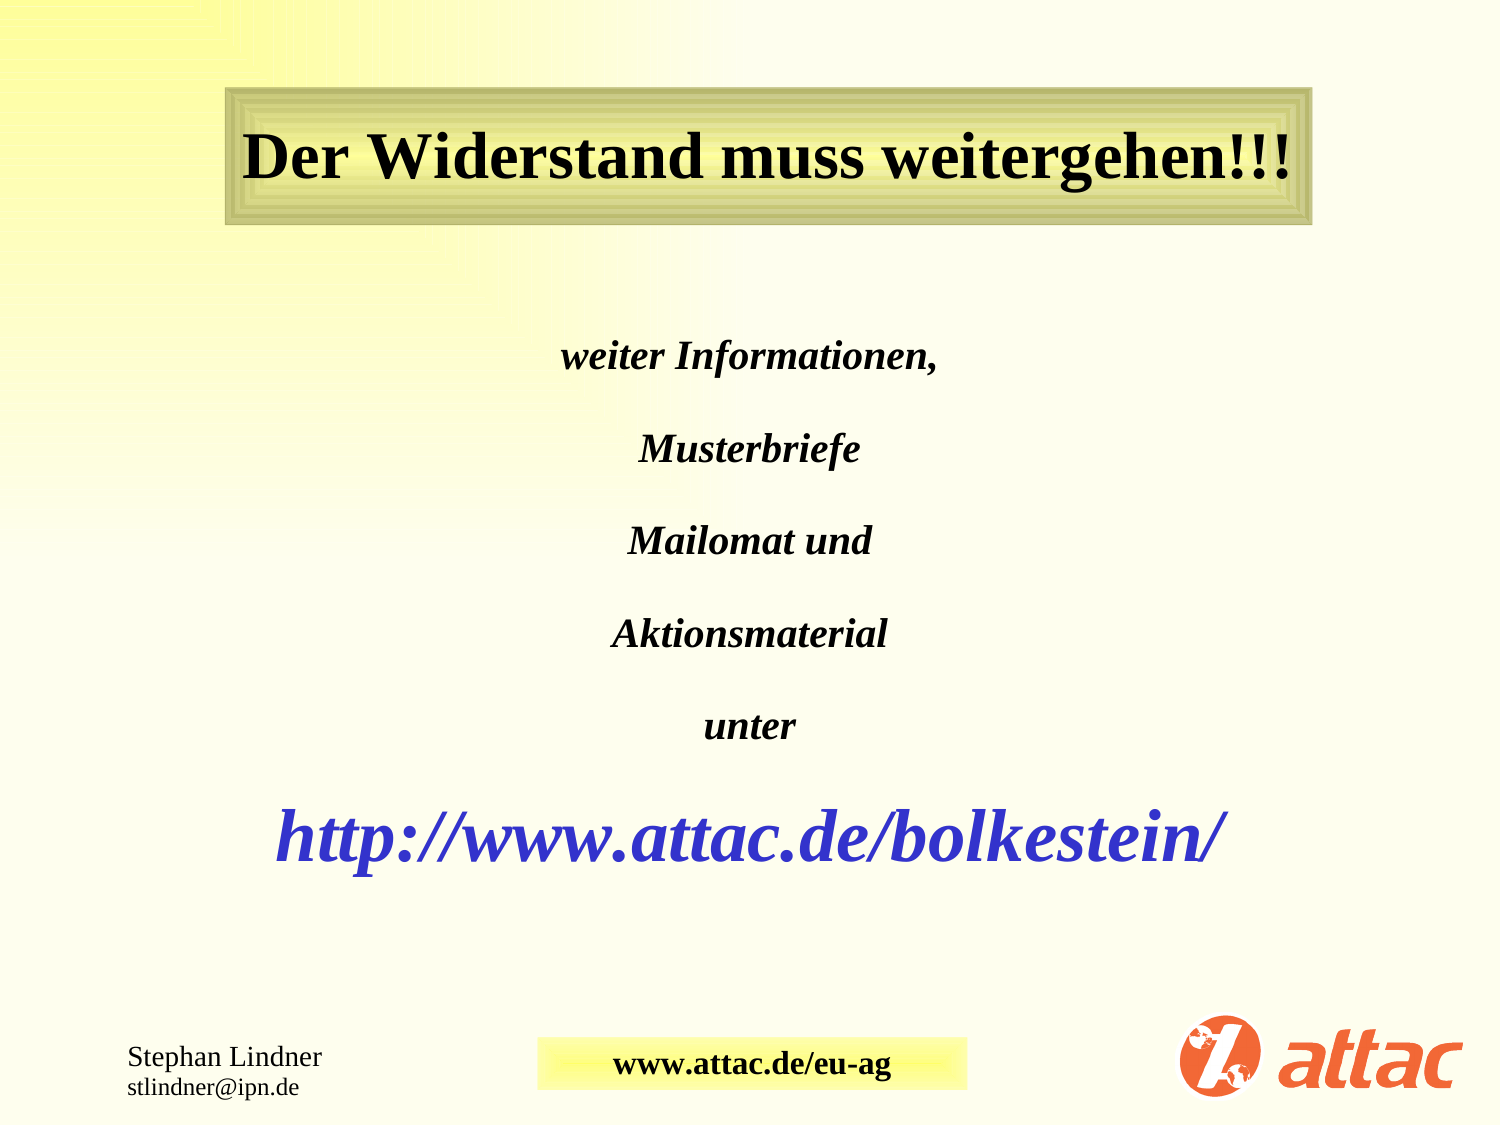

# Der Widerstand muss weitergehen!!!
weiter Informationen,
Musterbriefe
Mailomat und
Aktionsmaterial
unter
http://www.attac.de/bolkestein/
Stephan Lindner
stlindner@ipn.de
www.attac.de/eu-ag